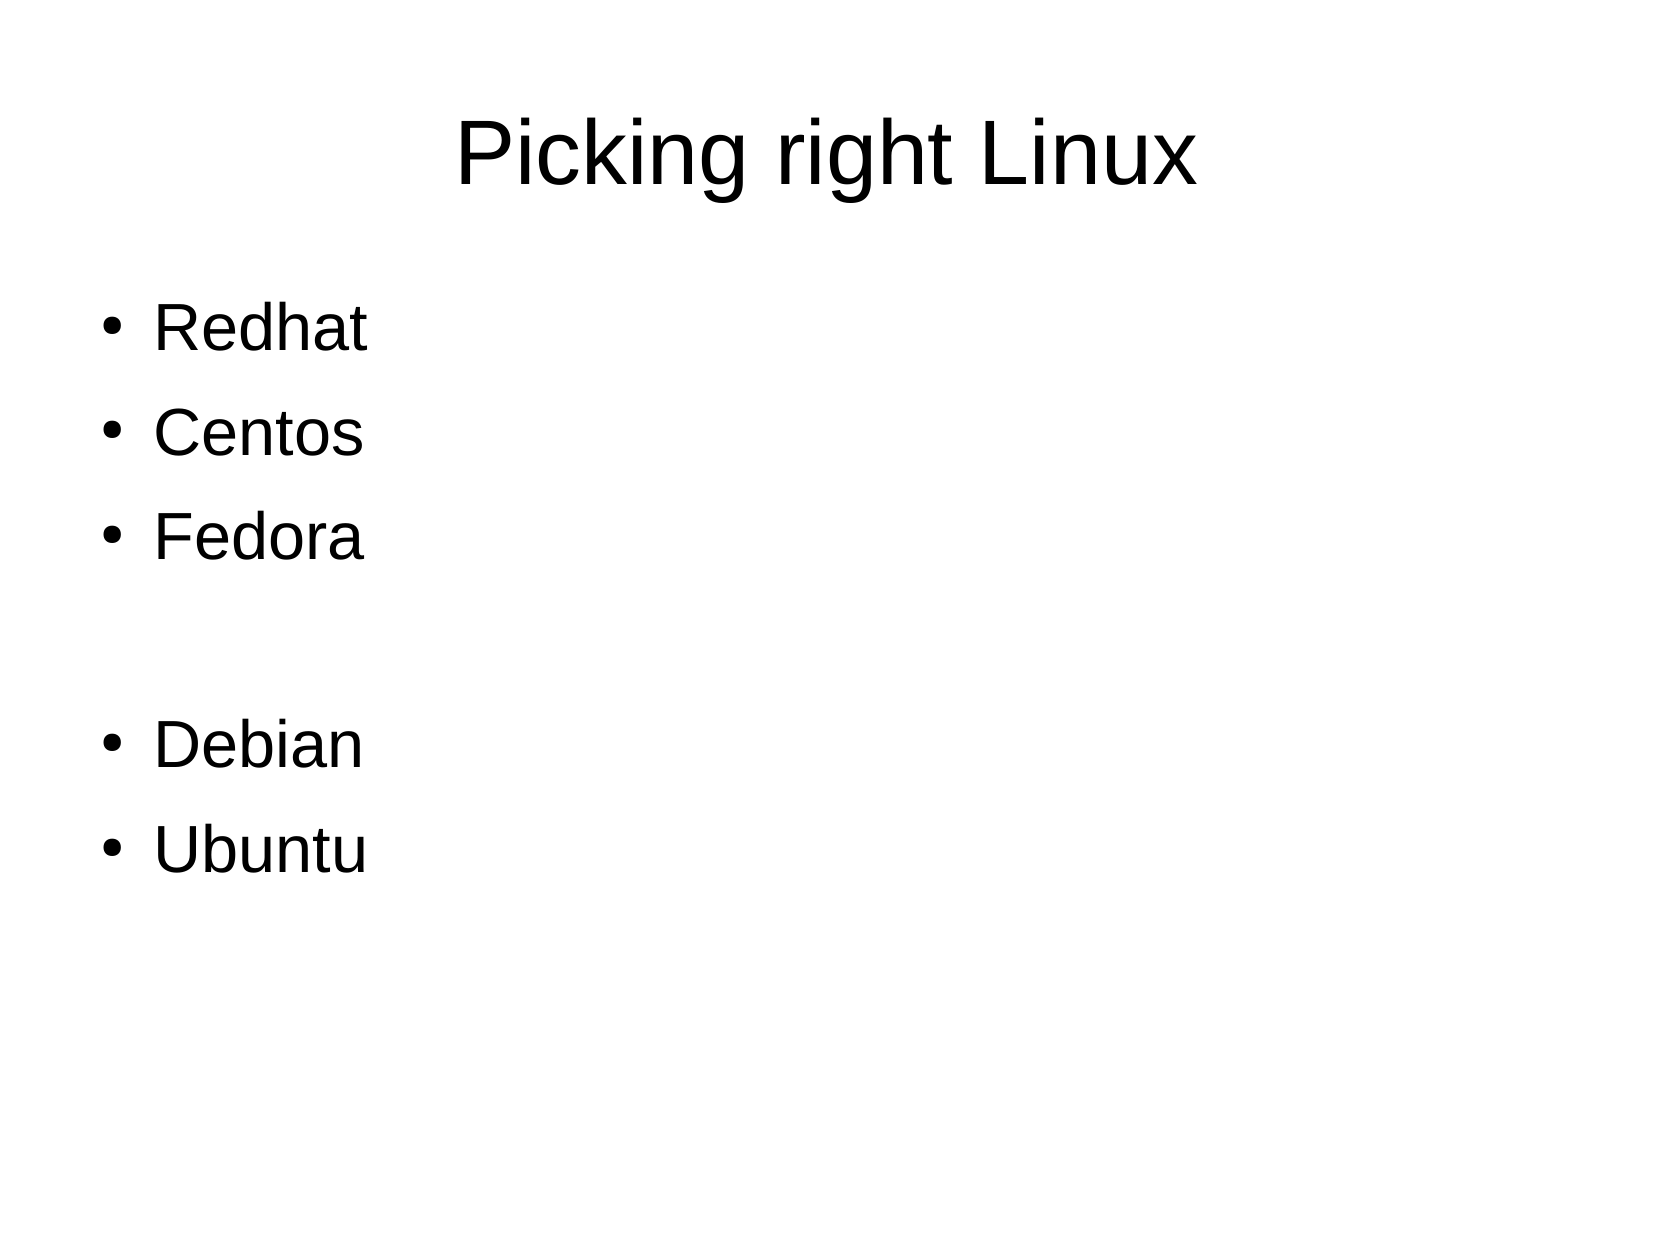

# Picking right Linux
Redhat
Centos
Fedora
Debian
Ubuntu